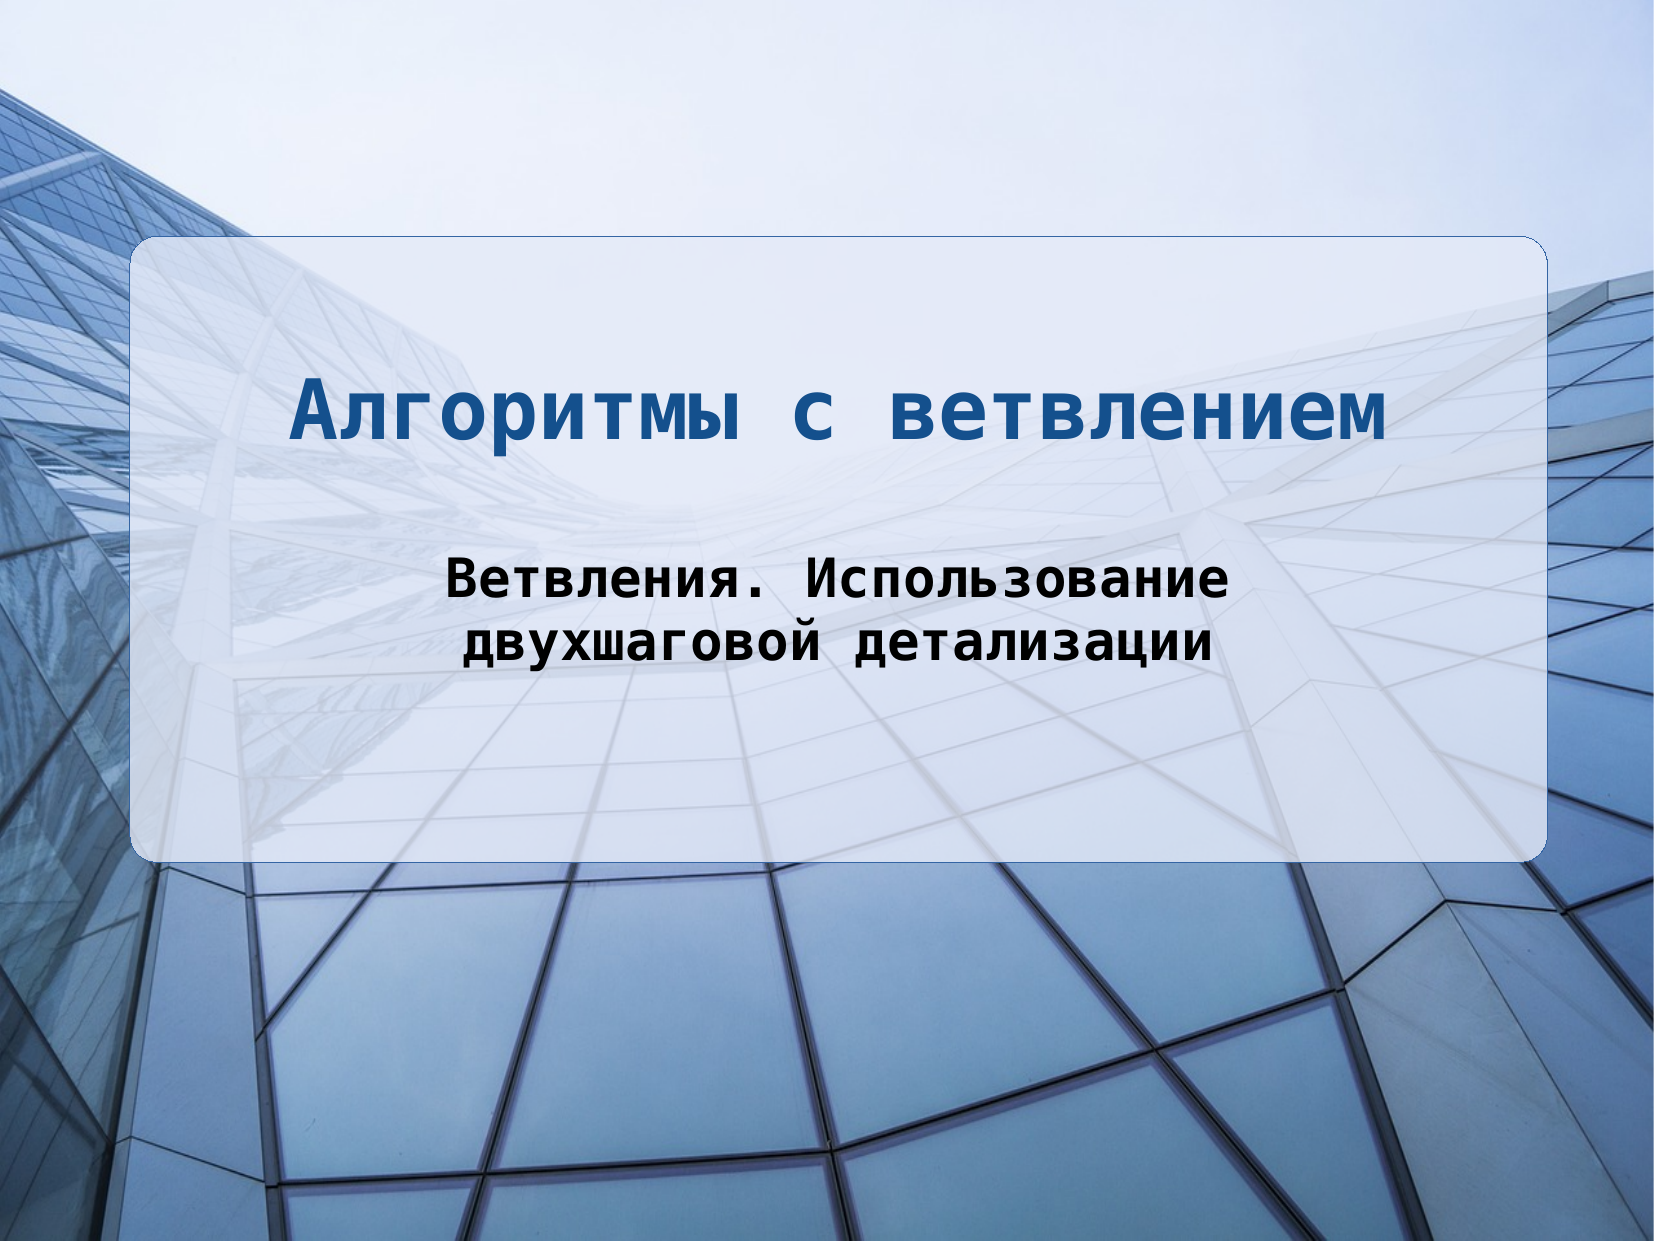

Алгоритмы с ветвлением
Ветвления. Использование двухшаговой детализации